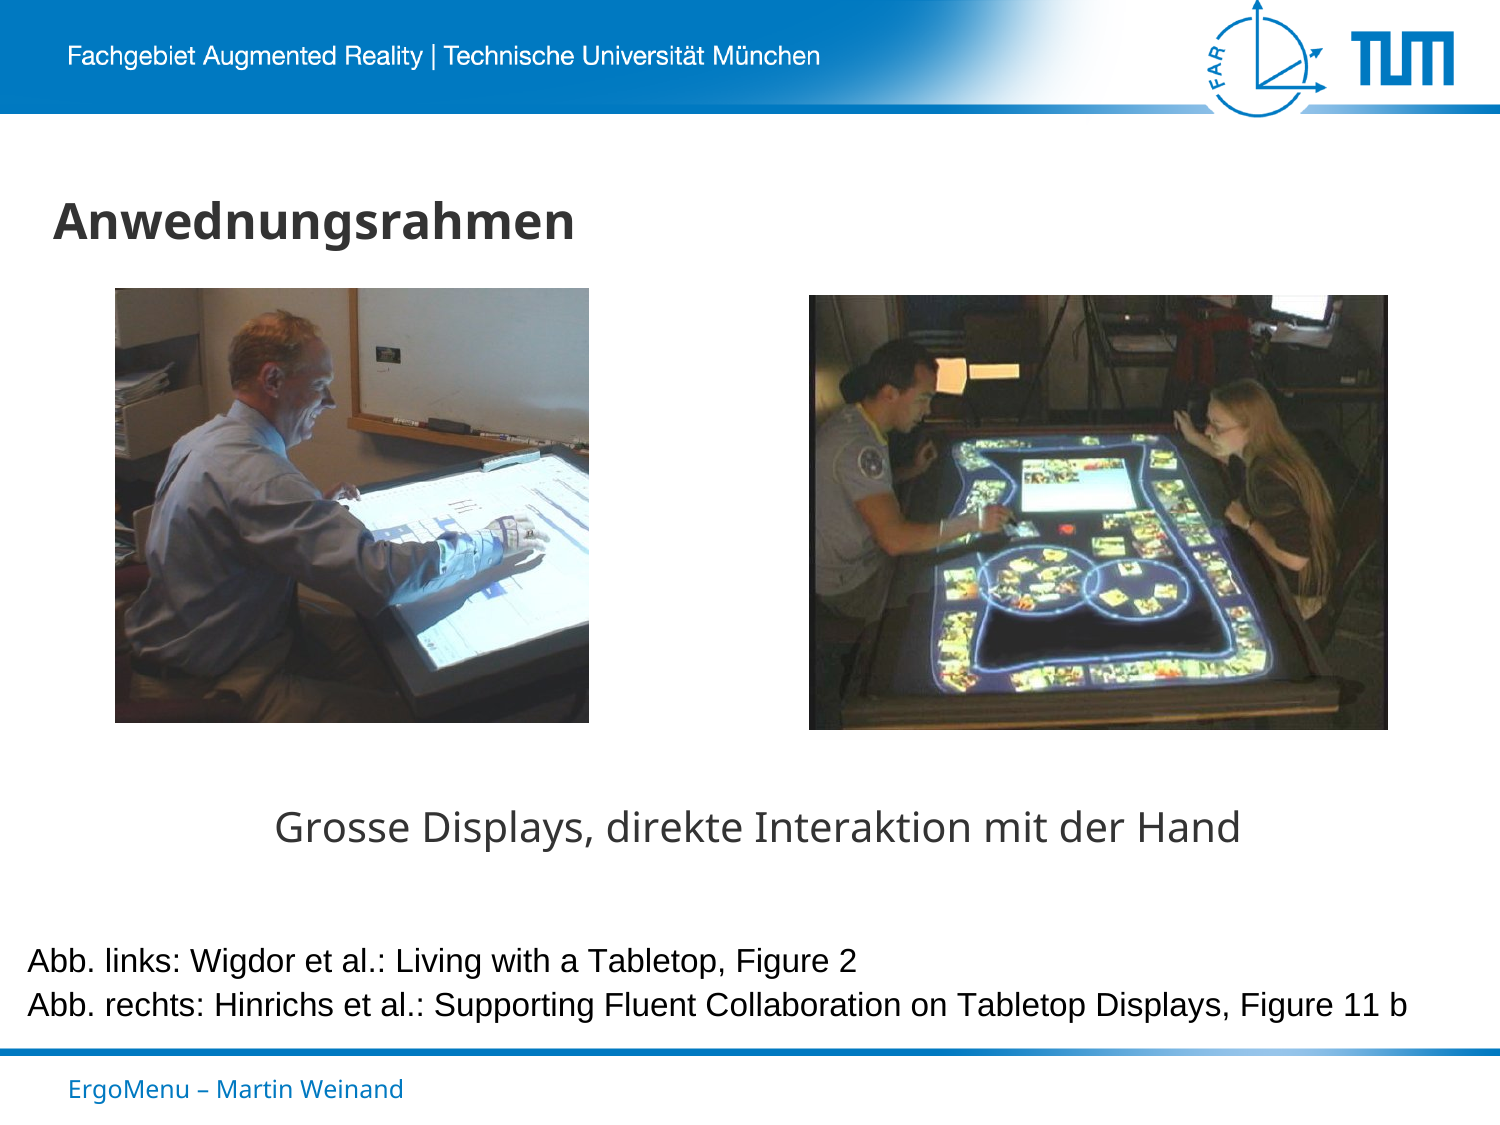

# Anwednungsrahmen
Grosse Displays, direkte Interaktion mit der Hand
Abb. links: Wigdor et al.: Living with a Tabletop, Figure 2
Abb. rechts: Hinrichs et al.: Supporting Fluent Collaboration on Tabletop Displays, Figure 11 b
ErgoMenu – Martin Weinand